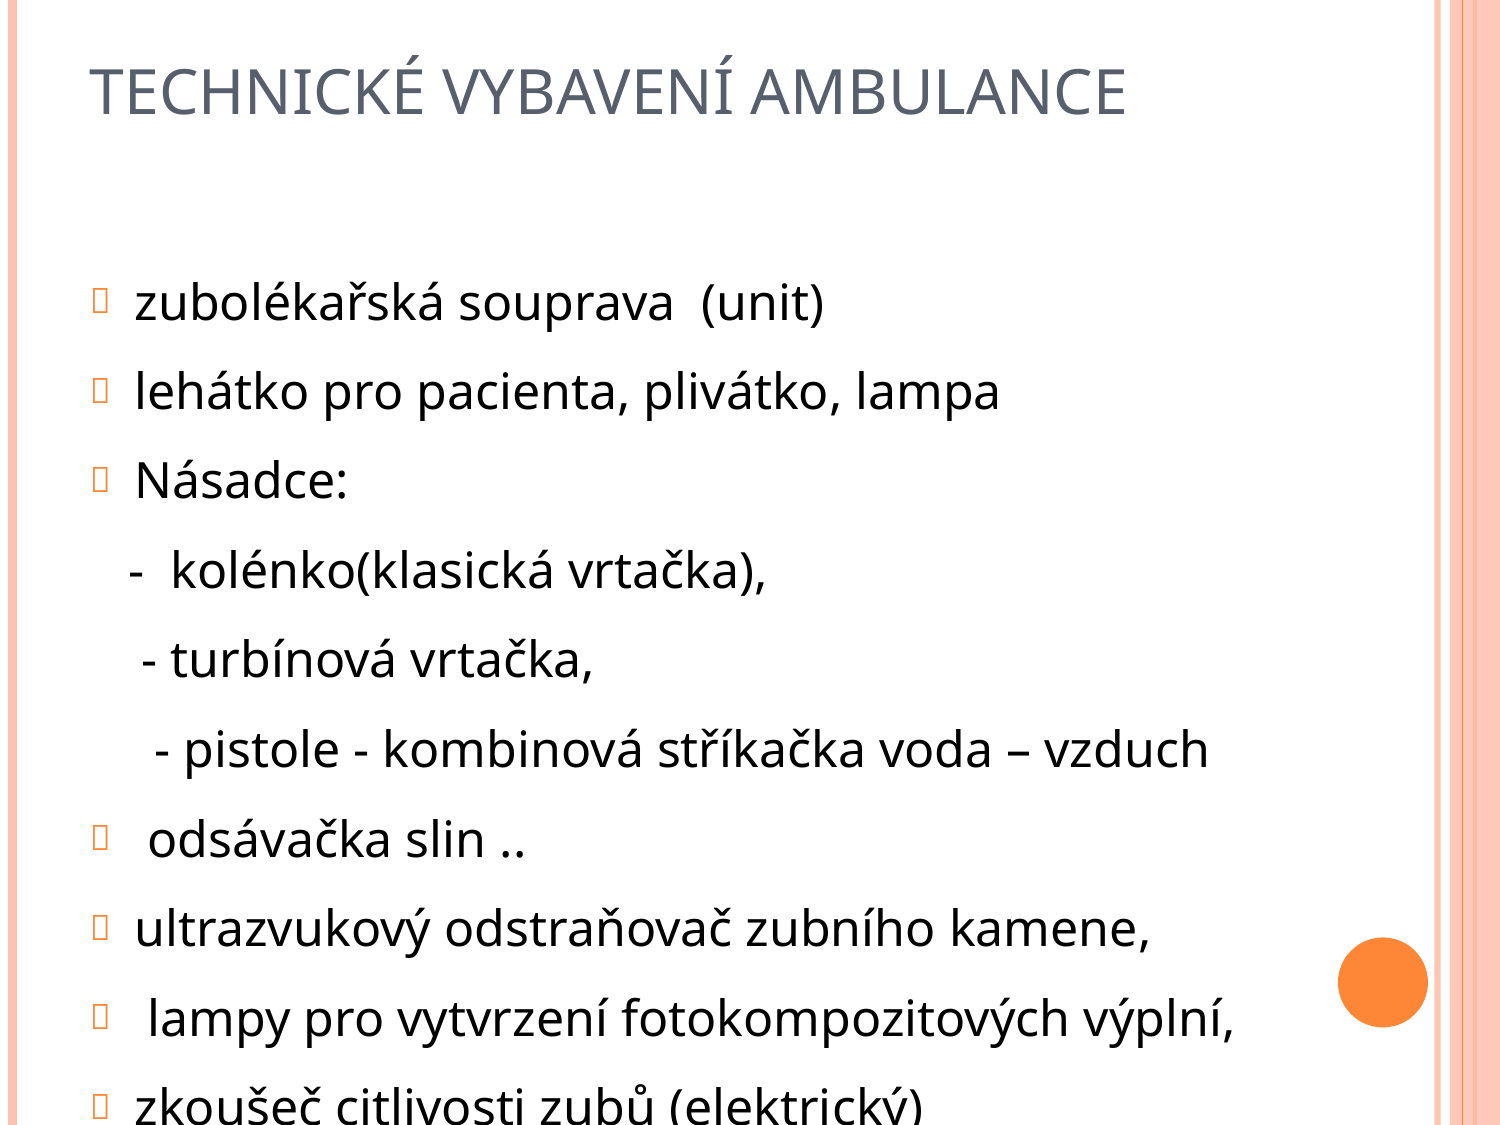

# TECHNICKÉ VYBAVENÍ AMBULANCE
zubolékařská souprava (unit)
lehátko pro pacienta, plivátko, lampa
Násadce:
 - kolénko(klasická vrtačka),
 - turbínová vrtačka,
 - pistole - kombinová stříkačka voda – vzduch
 odsávačka slin ..
ultrazvukový odstraňovač zubního kamene,
 lampy pro vytvrzení fotokompozitových výplní,
zkoušeč citlivosti zubů (elektrický)